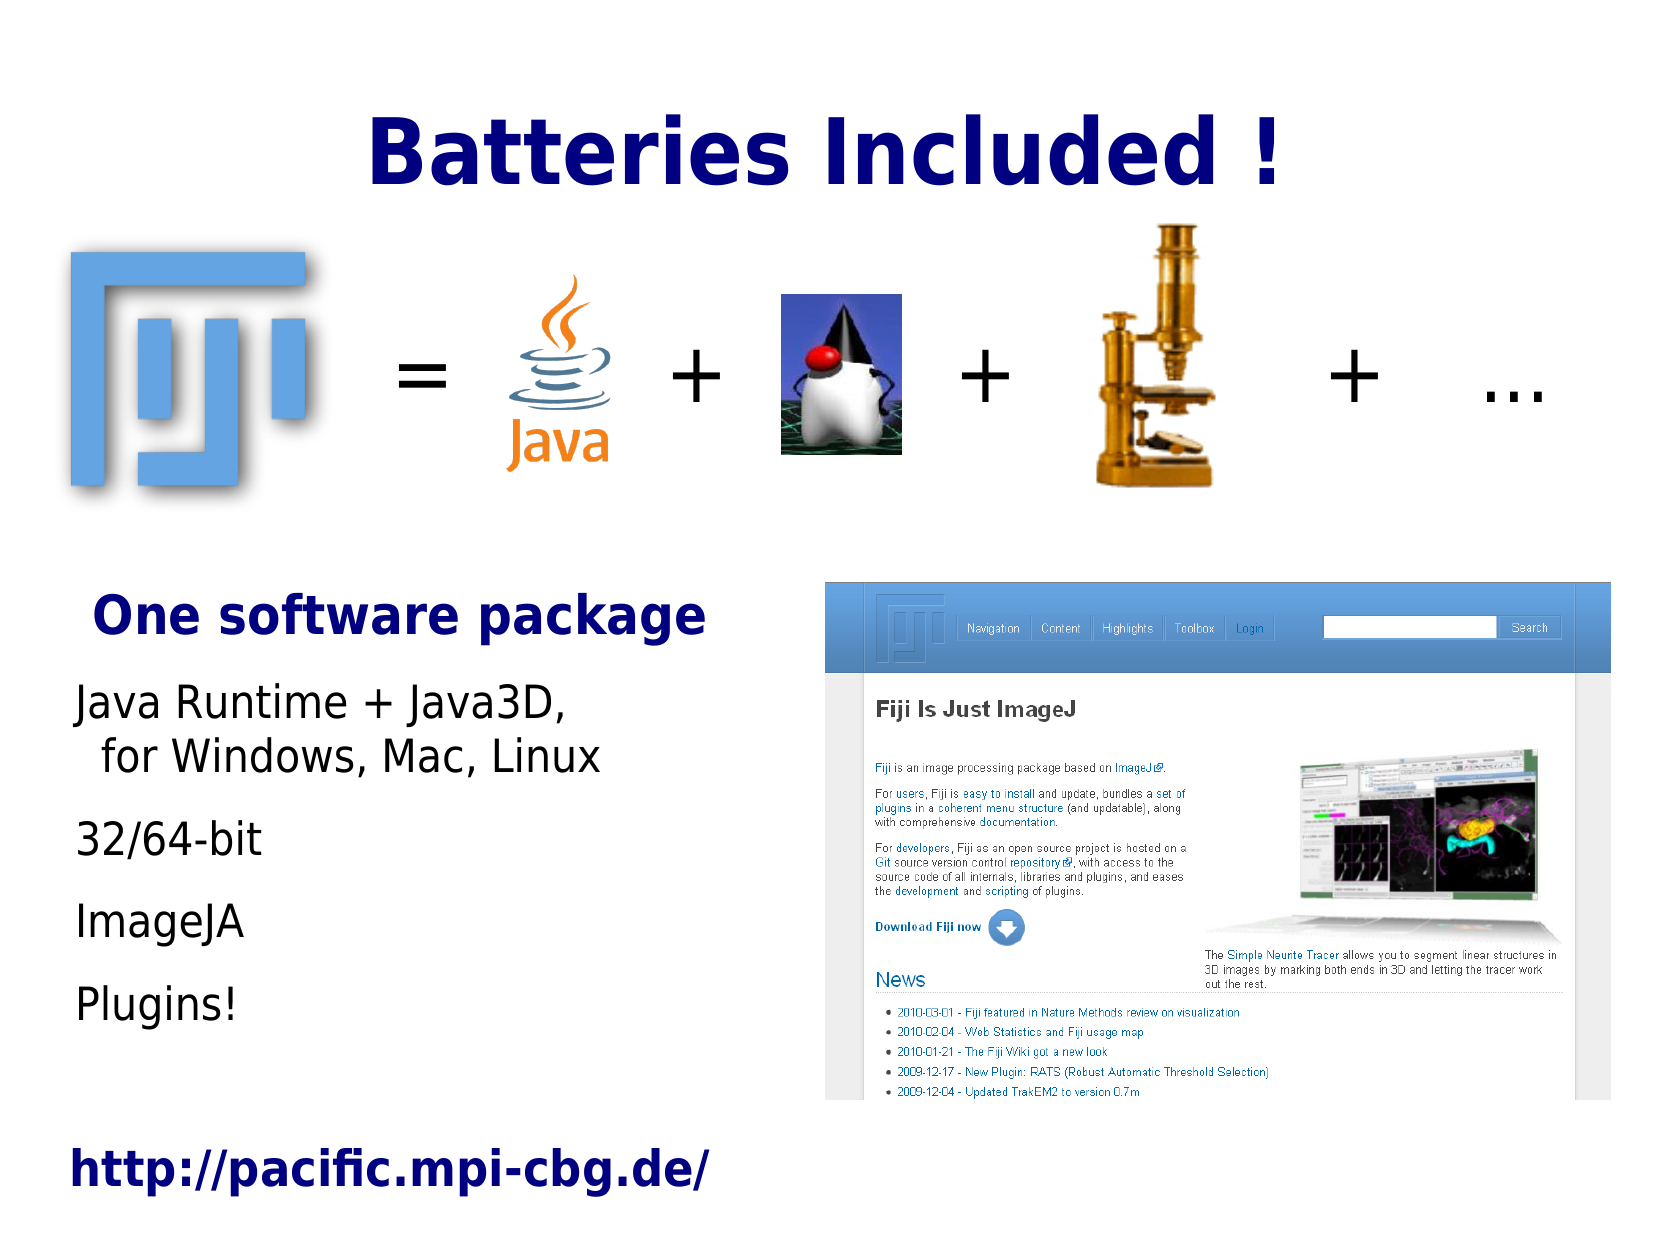

# Batteries Included !
=
+
+
+
...
One software package
Java Runtime + Java3D, for Windows, Mac, Linux
32/64-bit
ImageJA
Plugins!
http://pacific.mpi-cbg.de/